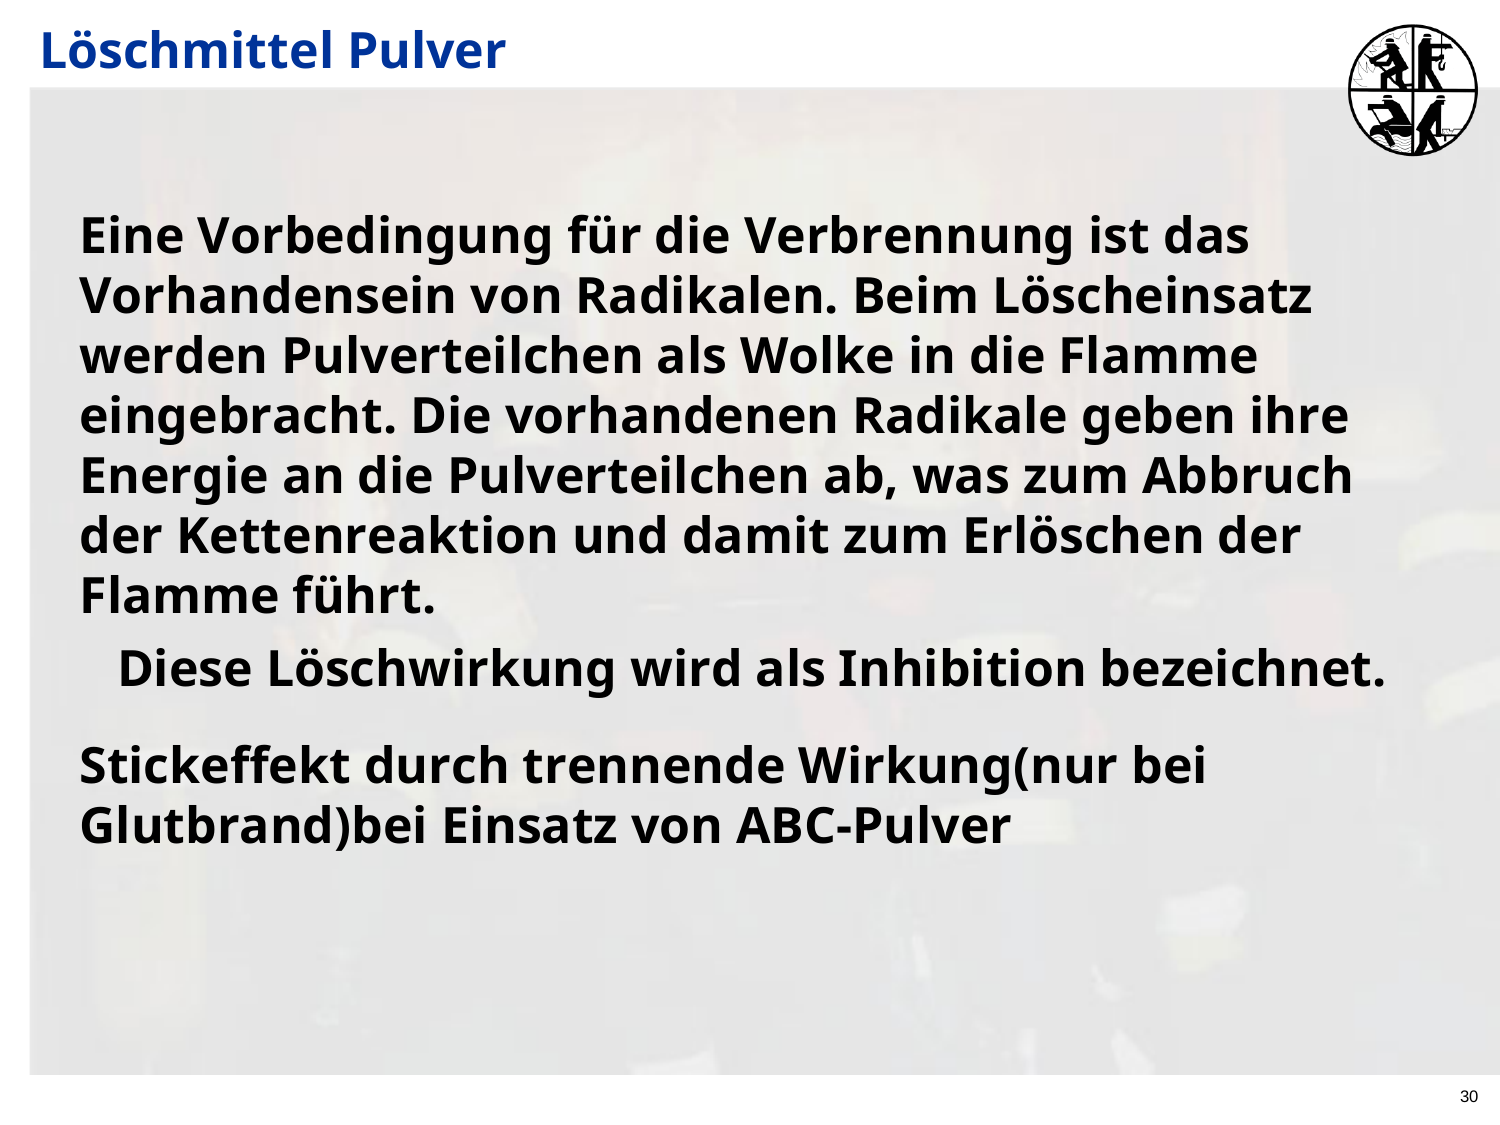

# Löschmittel Pulver
Eine Vorbedingung für die Verbrennung ist das Vorhandensein von Radikalen. Beim Löscheinsatz werden Pulverteilchen als Wolke in die Flamme eingebracht. Die vorhandenen Radikale geben ihre Energie an die Pulverteilchen ab, was zum Abbruch der Kettenreaktion und damit zum Erlöschen der Flamme führt.
Diese Löschwirkung wird als Inhibition bezeichnet.
Stickeffekt durch trennende Wirkung(nur bei Glutbrand)bei Einsatz von ABC-Pulver